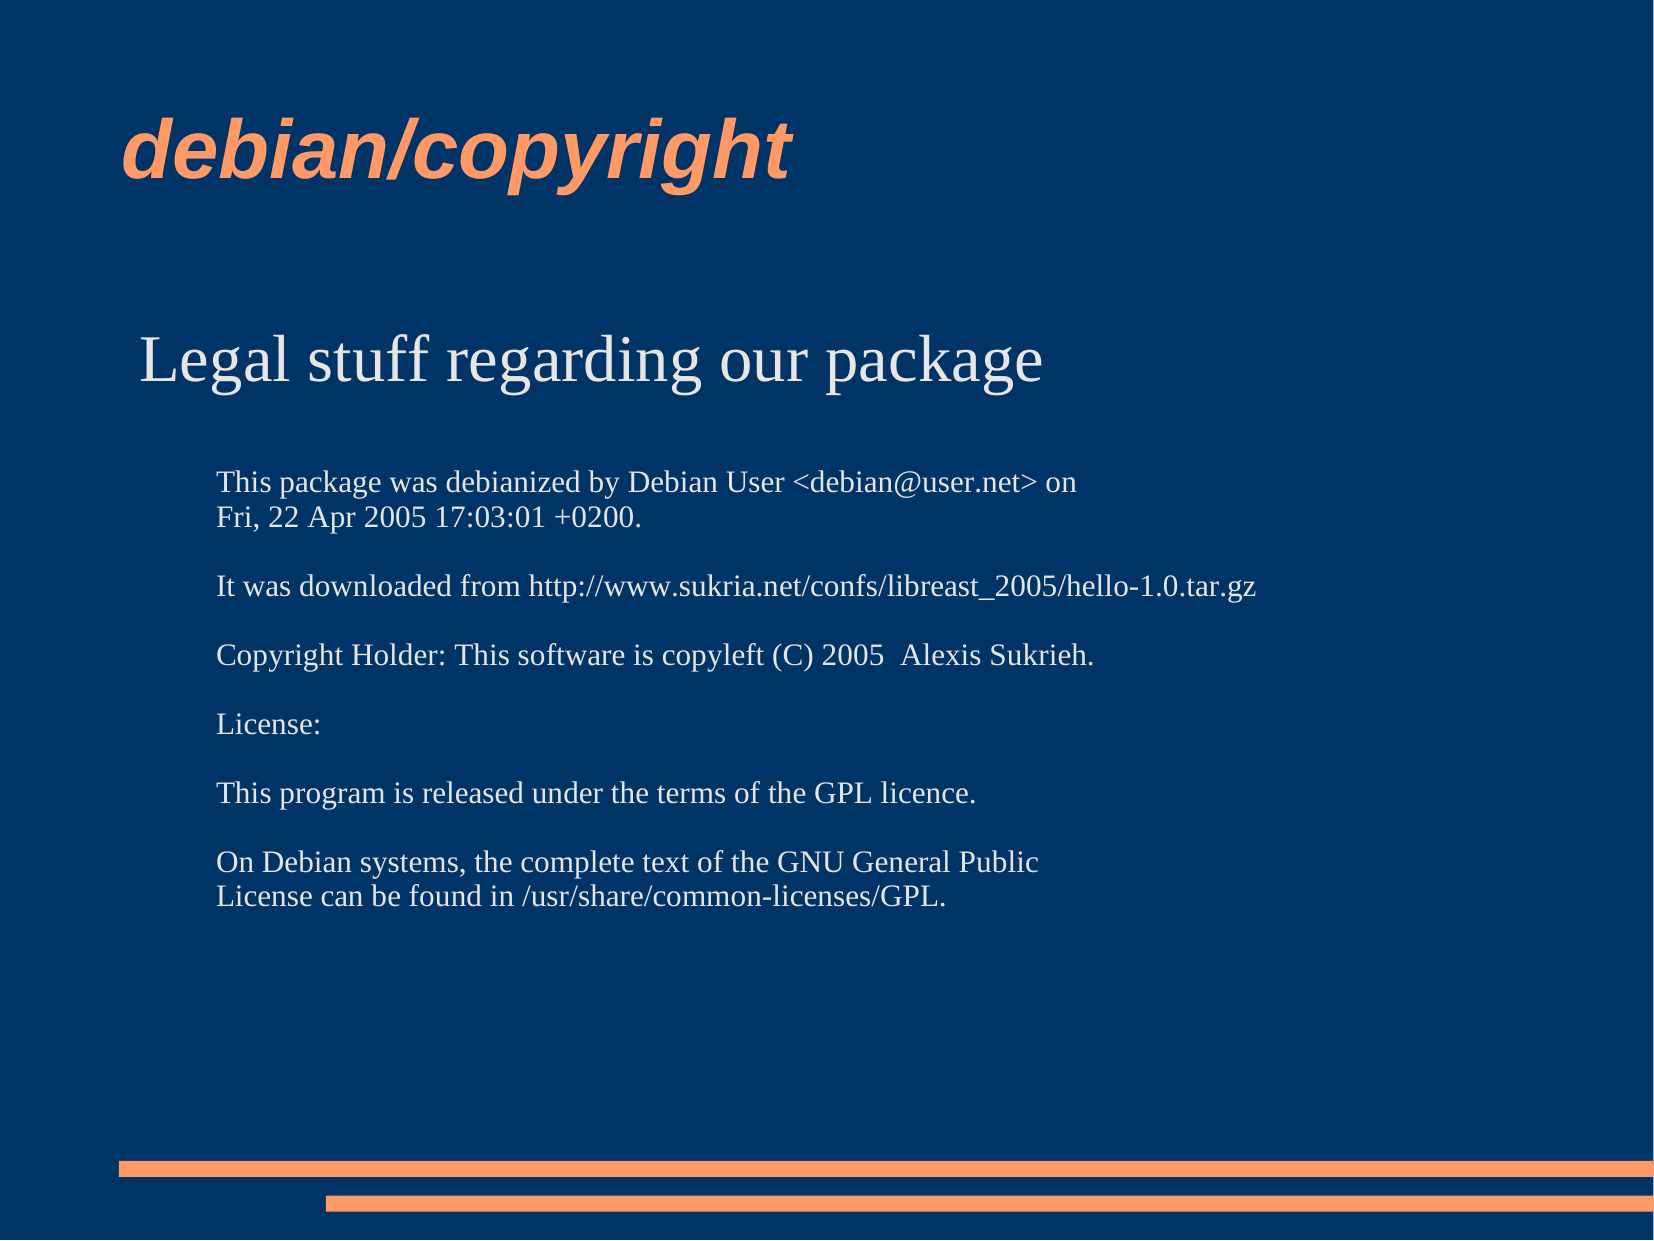

# debian/copyright
Legal stuff regarding our package
This package was debianized by Debian User <debian@user.net> on
Fri, 22 Apr 2005 17:03:01 +0200.
It was downloaded from http://www.sukria.net/confs/libreast_2005/hello-1.0.tar.gz
Copyright Holder: This software is copyleft (C) 2005 Alexis Sukrieh.
License:
This program is released under the terms of the GPL licence.
On Debian systems, the complete text of the GNU General Public
License can be found in /usr/share/common-licenses/GPL.